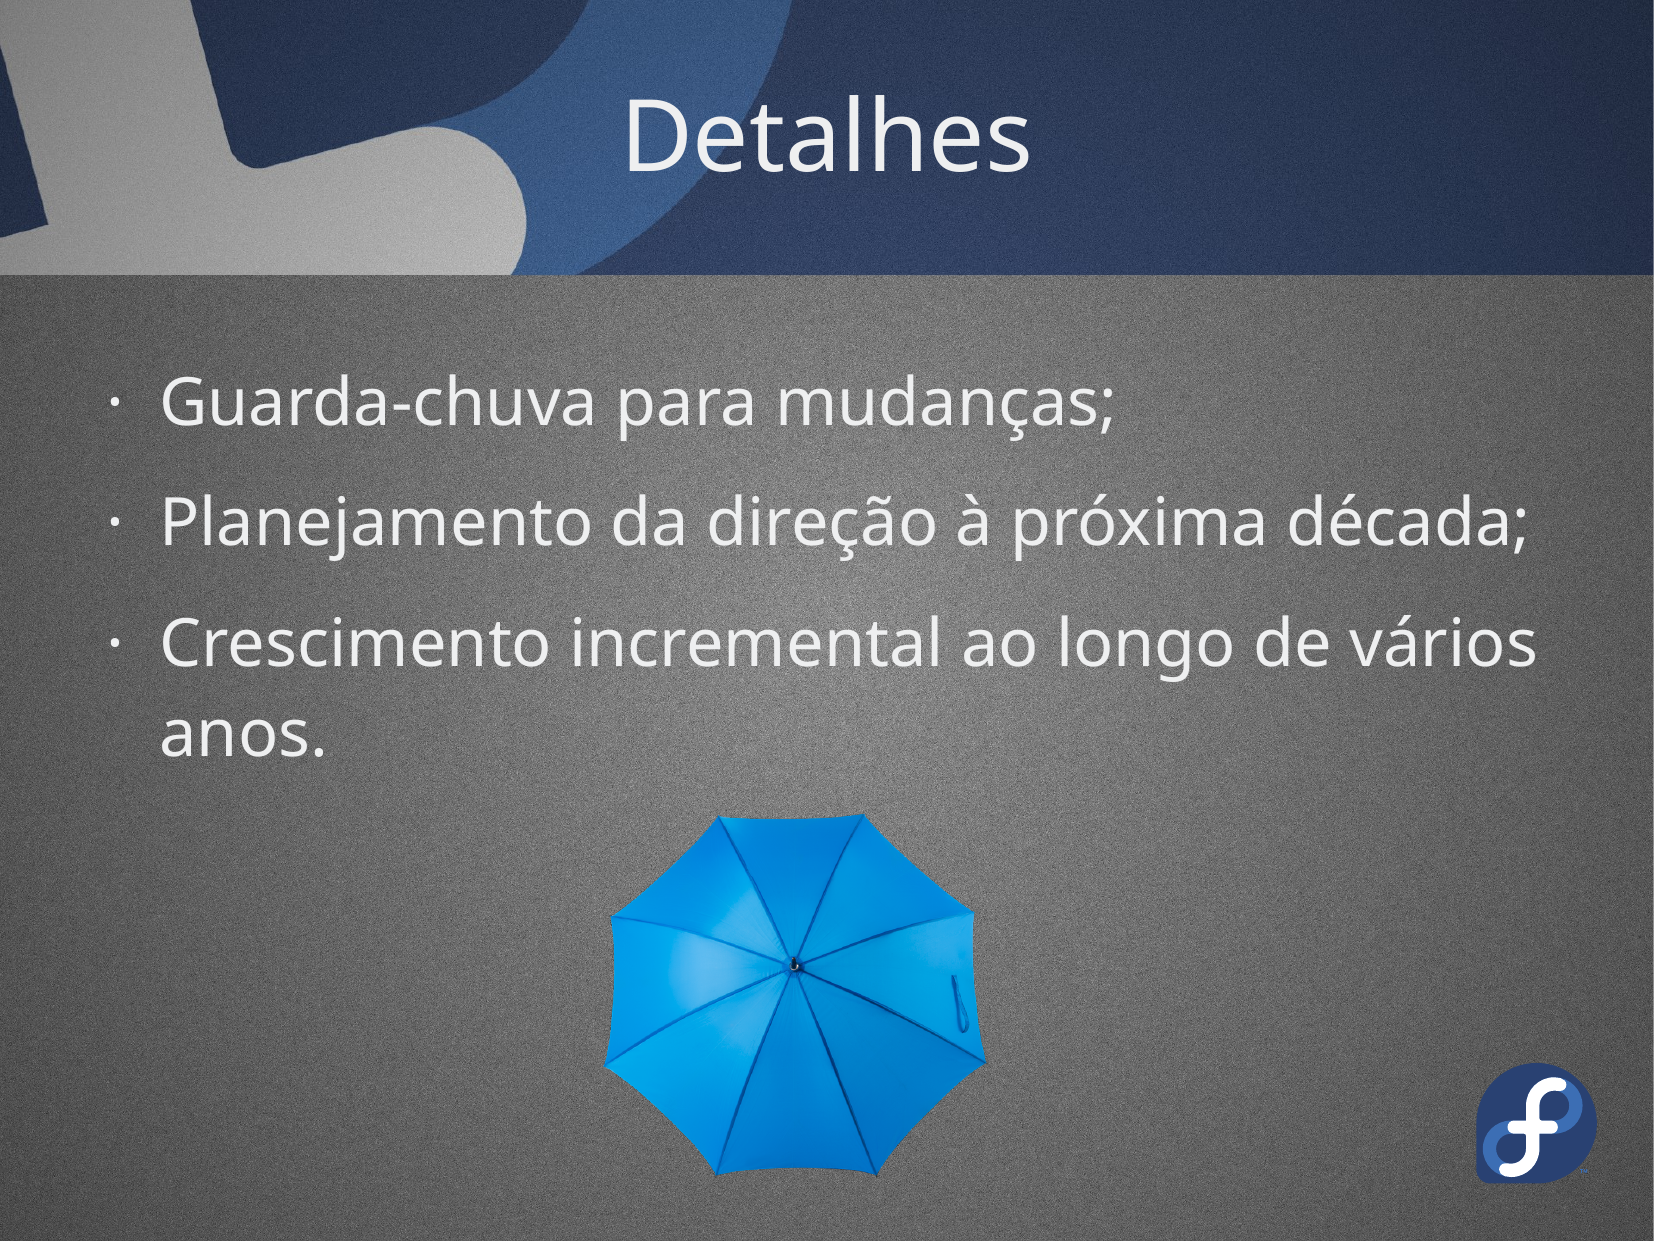

# Detalhes
Guarda-chuva para mudanças;
Planejamento da direção à próxima década;
Crescimento incremental ao longo de vários anos.